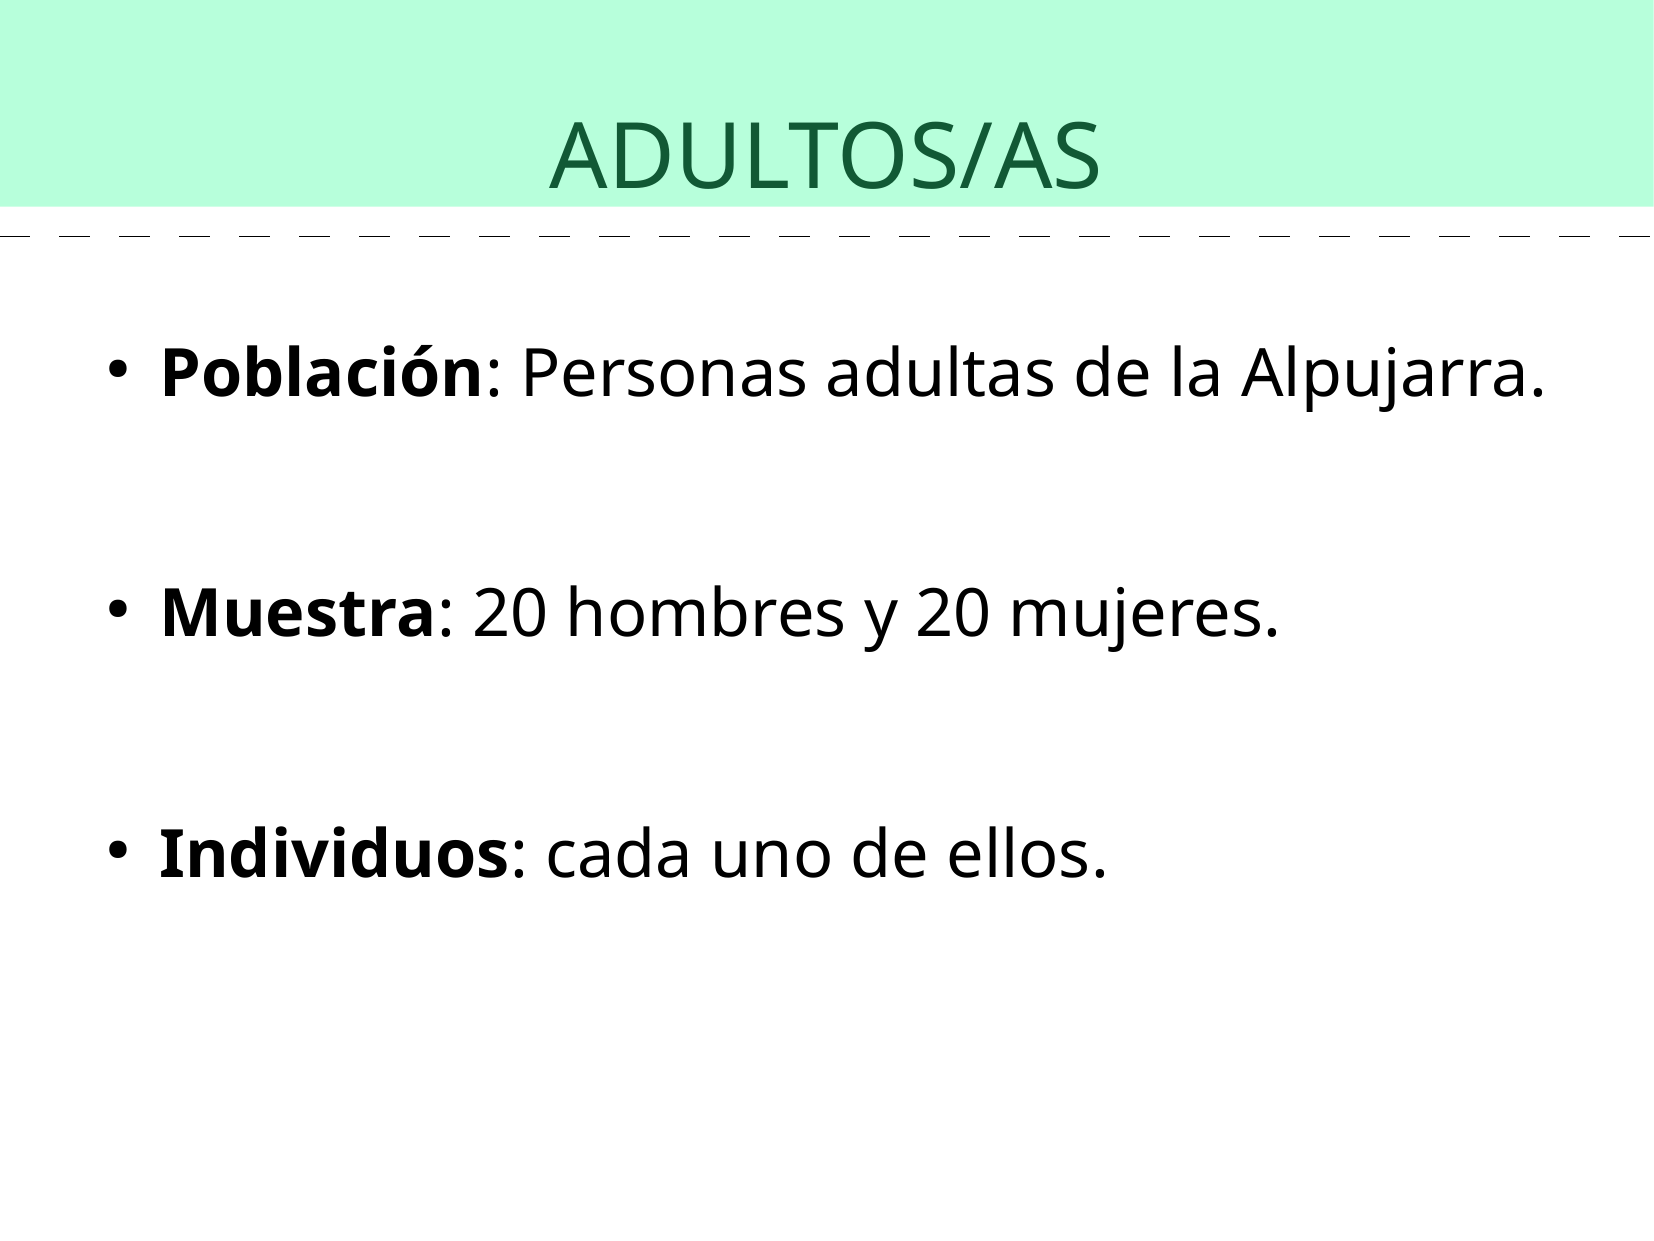

# ADULTOS/AS
Población: Personas adultas de la Alpujarra.
Muestra: 20 hombres y 20 mujeres.
Individuos: cada uno de ellos.